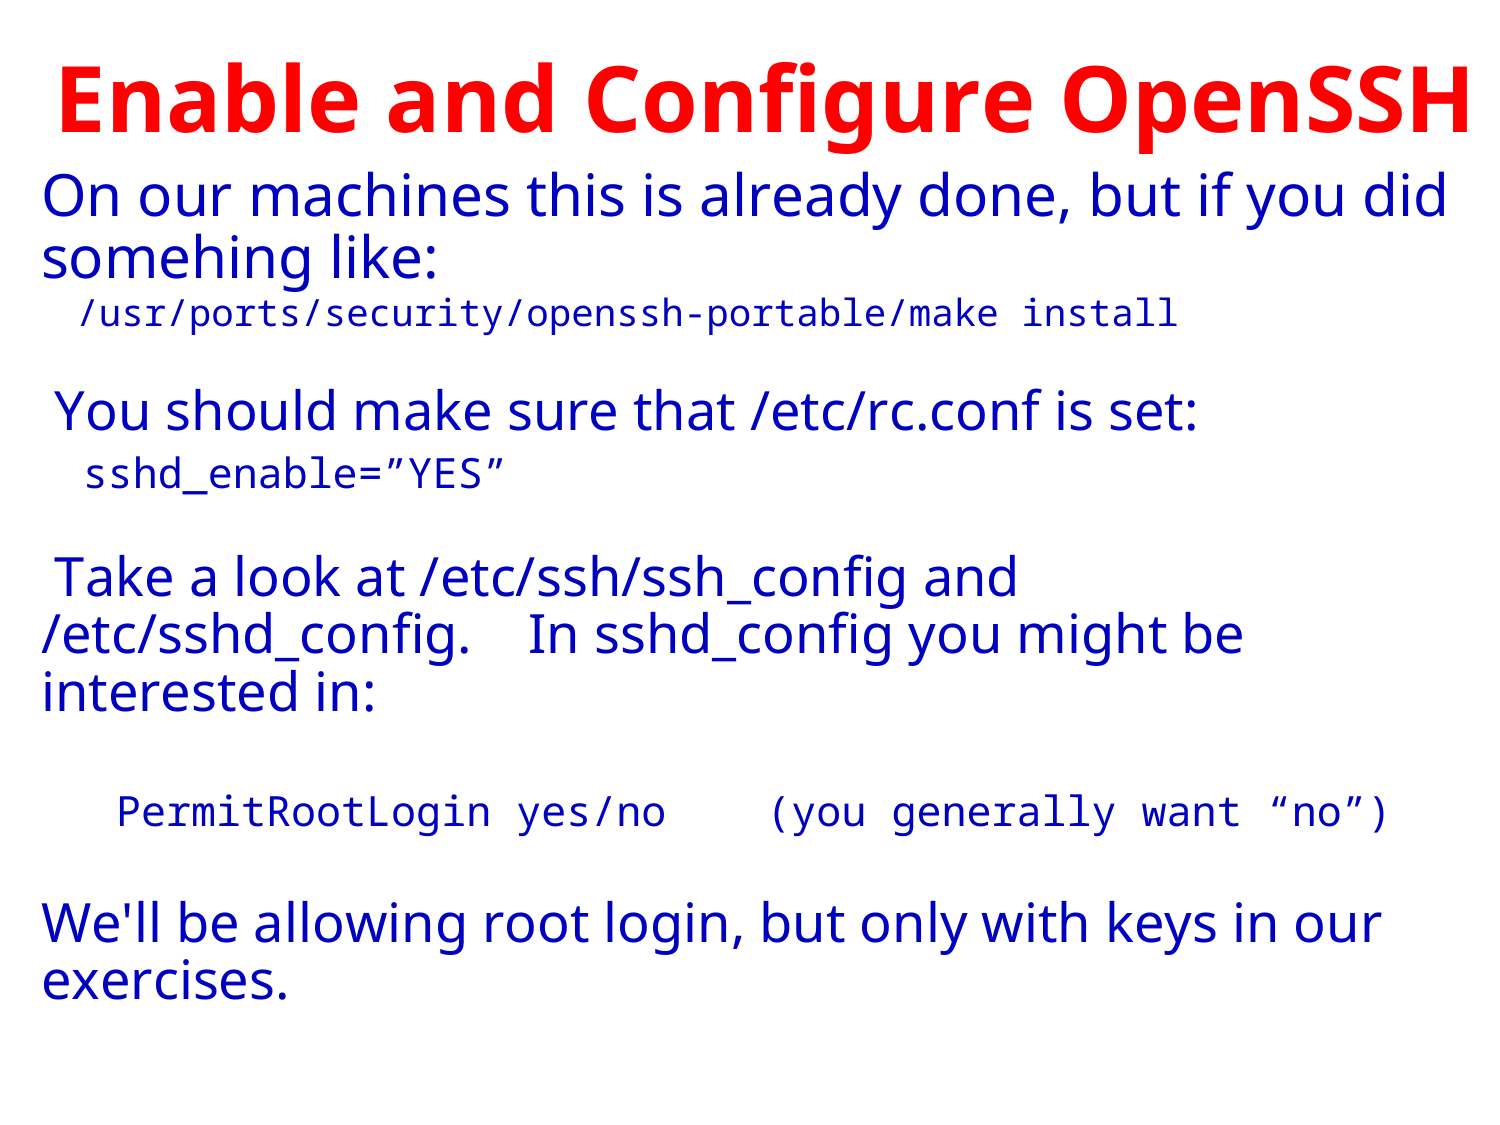

# Enable and Configure OpenSSH
On our machines this is already done, but if you did somehing like:
/usr/ports/security/openssh-portable/make install
 You should make sure that /etc/rc.conf is set:
 sshd_enable=”YES”
 Take a look at /etc/ssh/ssh_config and /etc/sshd_config. In sshd_config you might be interested in:
	PermitRootLogin yes/no (you generally want “no”)
We'll be allowing root login, but only with keys in our exercises.
There are many options in ssh_config and sshd_config. You should read through these files to verify they meet your expecations.